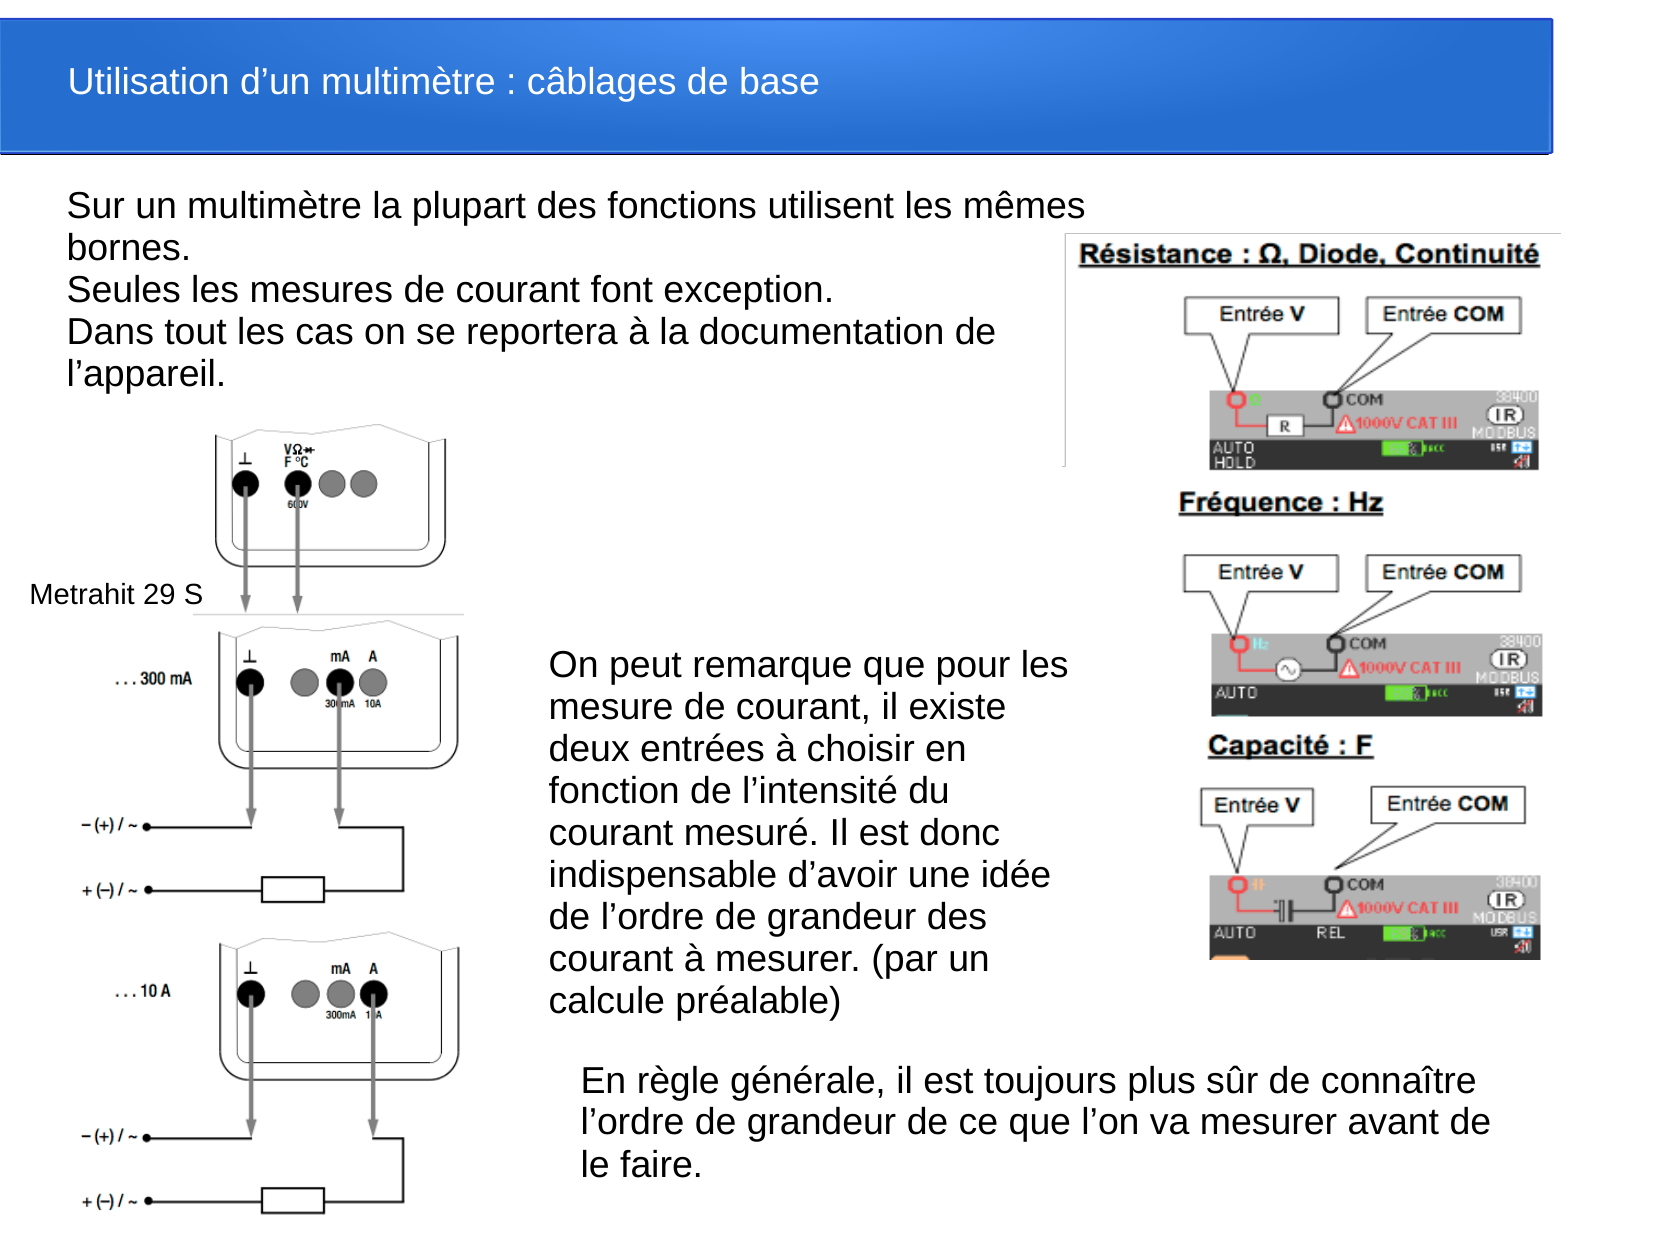

Utilisation d’un multimètre : câblages de base
Sur un multimètre la plupart des fonctions utilisent les mêmes bornes.
Seules les mesures de courant font exception.
Dans tout les cas on se reportera à la documentation de l’appareil.
Metrahit 29 S
On peut remarque que pour les mesure de courant, il existe deux entrées à choisir en fonction de l’intensité du courant mesuré. Il est donc indispensable d’avoir une idée de l’ordre de grandeur des courant à mesurer. (par un calcule préalable)
En règle générale, il est toujours plus sûr de connaître l’ordre de grandeur de ce que l’on va mesurer avant de le faire.